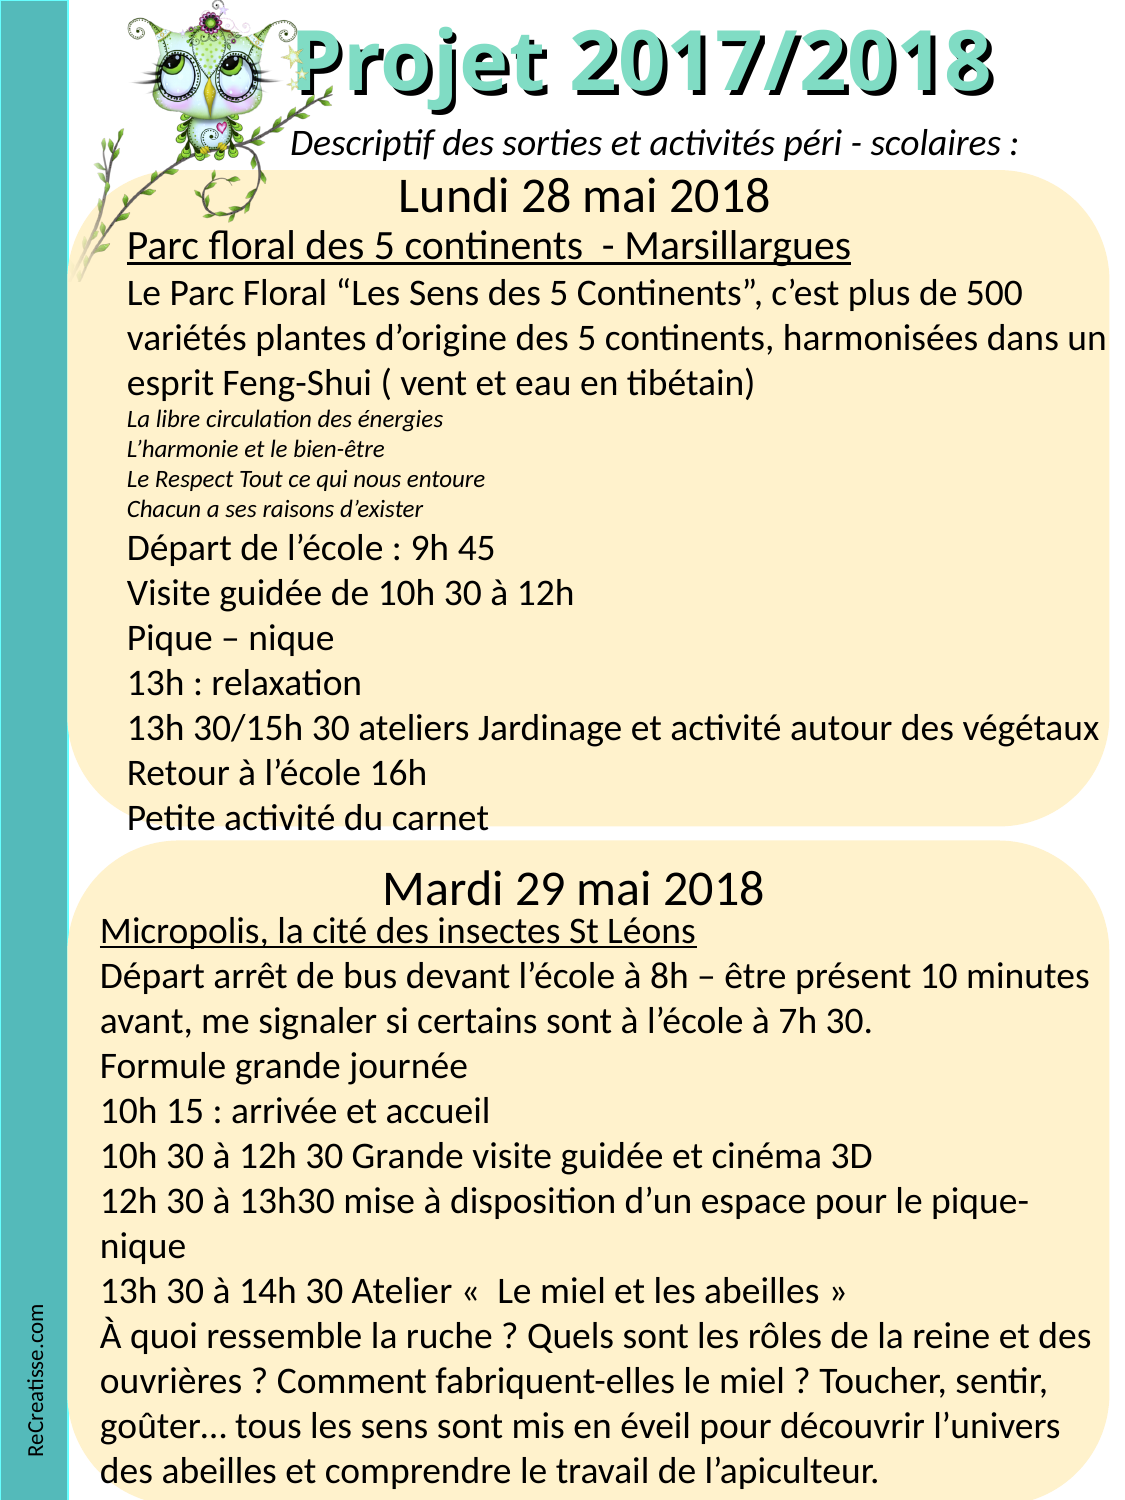

Projet 2017/2018
Descriptif des sorties et activités péri - scolaires :
Lundi 28 mai 2018
Parc floral des 5 continents - Marsillargues
Le Parc Floral “Les Sens des 5 Continents”, c’est plus de 500 variétés plantes d’origine des 5 continents, harmonisées dans un esprit Feng-Shui ( vent et eau en tibétain)
La libre circulation des énergies
L’harmonie et le bien-être
Le Respect Tout ce qui nous entoure
Chacun a ses raisons d’exister
Départ de l’école : 9h 45
Visite guidée de 10h 30 à 12h
Pique – nique
13h : relaxation
13h 30/15h 30 ateliers Jardinage et activité autour des végétaux
Retour à l’école 16h
Petite activité du carnet
Mardi 29 mai 2018
Micropolis, la cité des insectes St Léons
Départ arrêt de bus devant l’école à 8h – être présent 10 minutes avant, me signaler si certains sont à l’école à 7h 30.
Formule grande journée
10h 15 : arrivée et accueil
10h 30 à 12h 30 Grande visite guidée et cinéma 3D
12h 30 à 13h30 mise à disposition d’un espace pour le pique-nique
13h 30 à 14h 30 Atelier «  Le miel et les abeilles »
À quoi ressemble la ruche ? Quels sont les rôles de la reine et des ouvrières ? Comment fabriquent-elles le miel ? Toucher, sentir, goûter… tous les sens sont mis en éveil pour découvrir l’univers des abeilles et comprendre le travail de l’apiculteur.
ReCreatisse.com